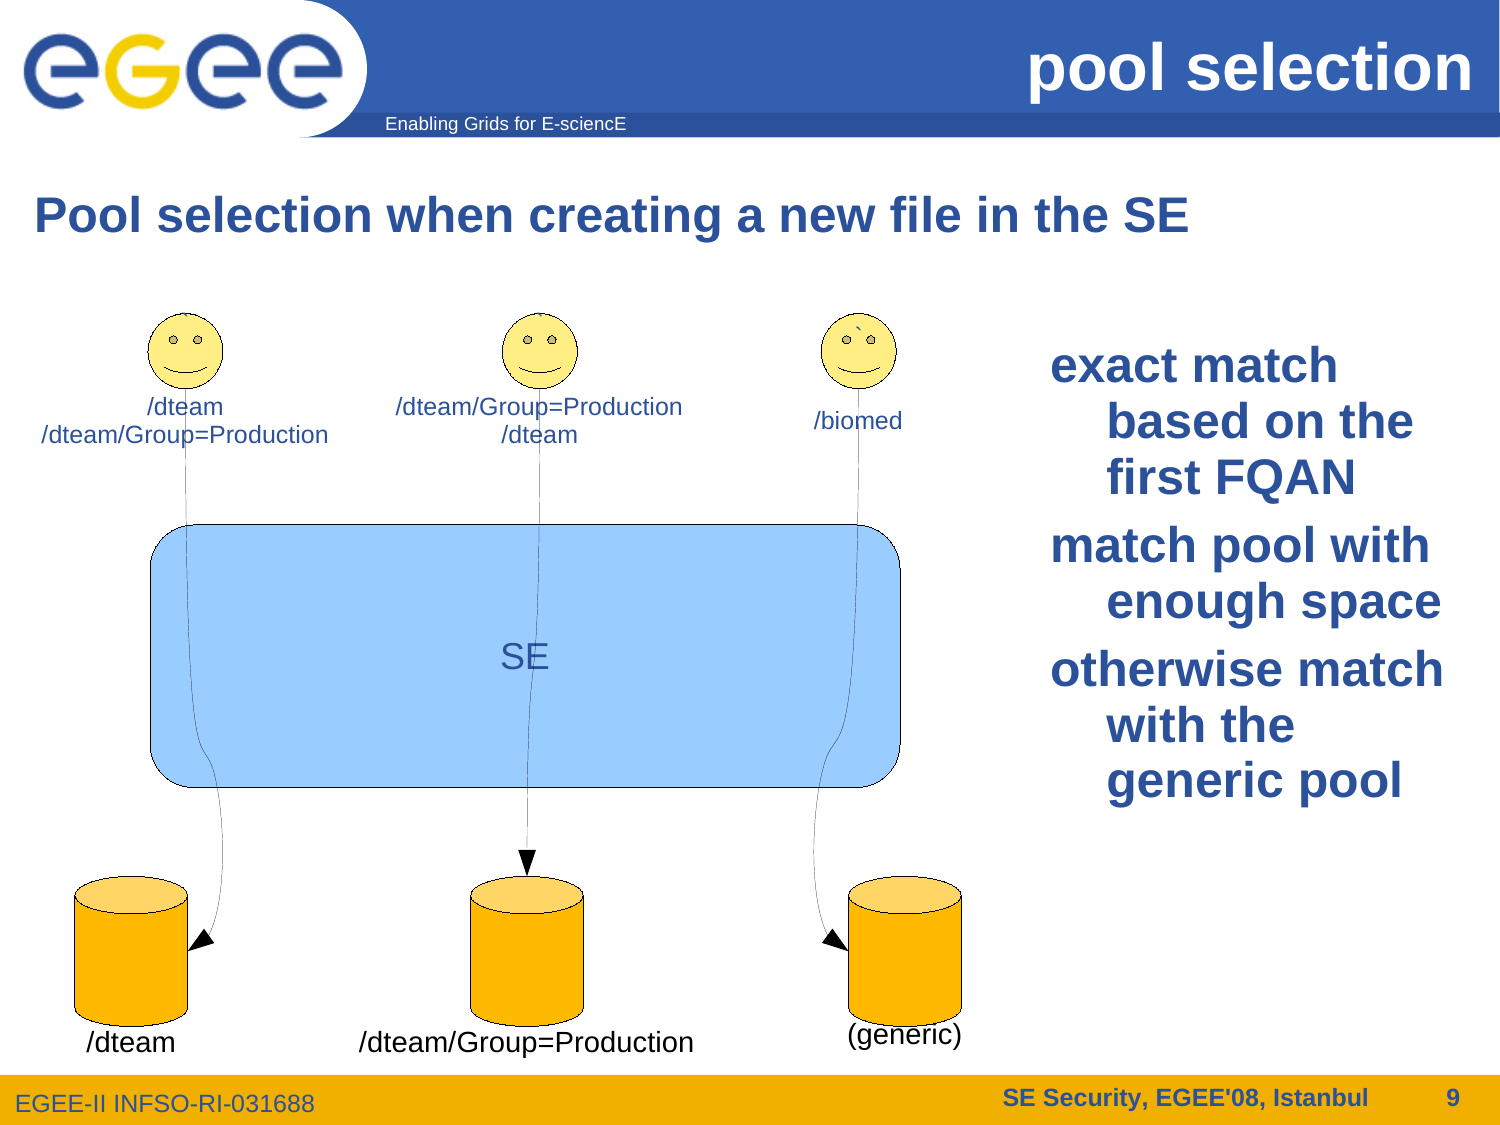

# pool selection
Pool selection when creating a new file in the SE
`
/dteam
/dteam/Group=Production
`
/dteam/Group=Production
/dteam
`
/biomed
exact match based on the first FQAN
match pool with enough space
otherwise match with the generic pool
SE
/dteam
/dteam/Group=Production
(generic)
SE Security, EGEE'08, Istanbul
9